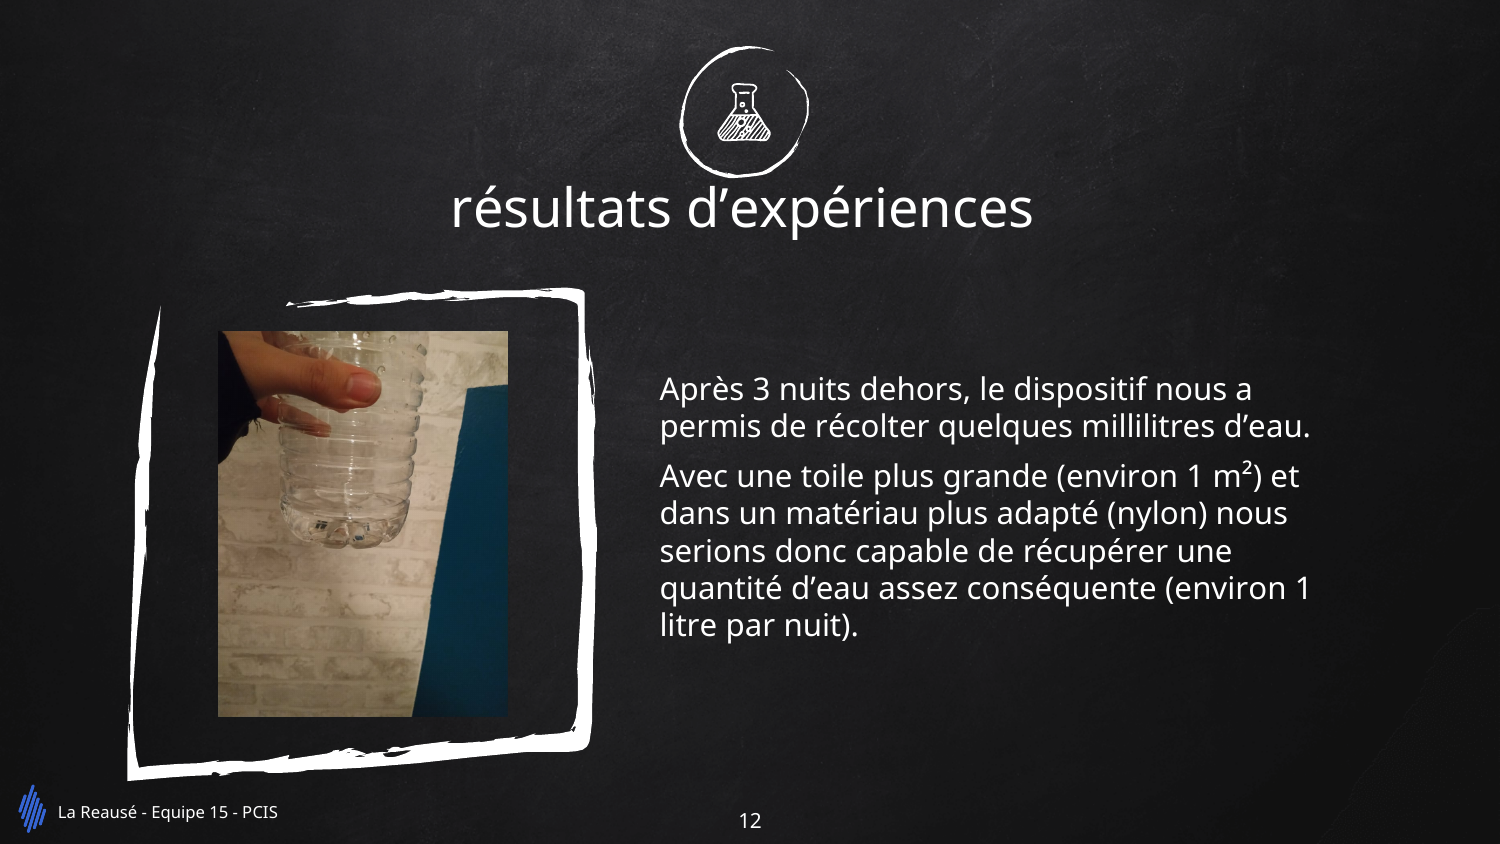

# résultats d’expériences
Après 3 nuits dehors, le dispositif nous a permis de récolter quelques millilitres d’eau.
Avec une toile plus grande (environ 1 m²) et dans un matériau plus adapté (nylon) nous serions donc capable de récupérer une quantité d’eau assez conséquente (environ 1 litre par nuit).
La Reausé - Equipe 15 - PCIS